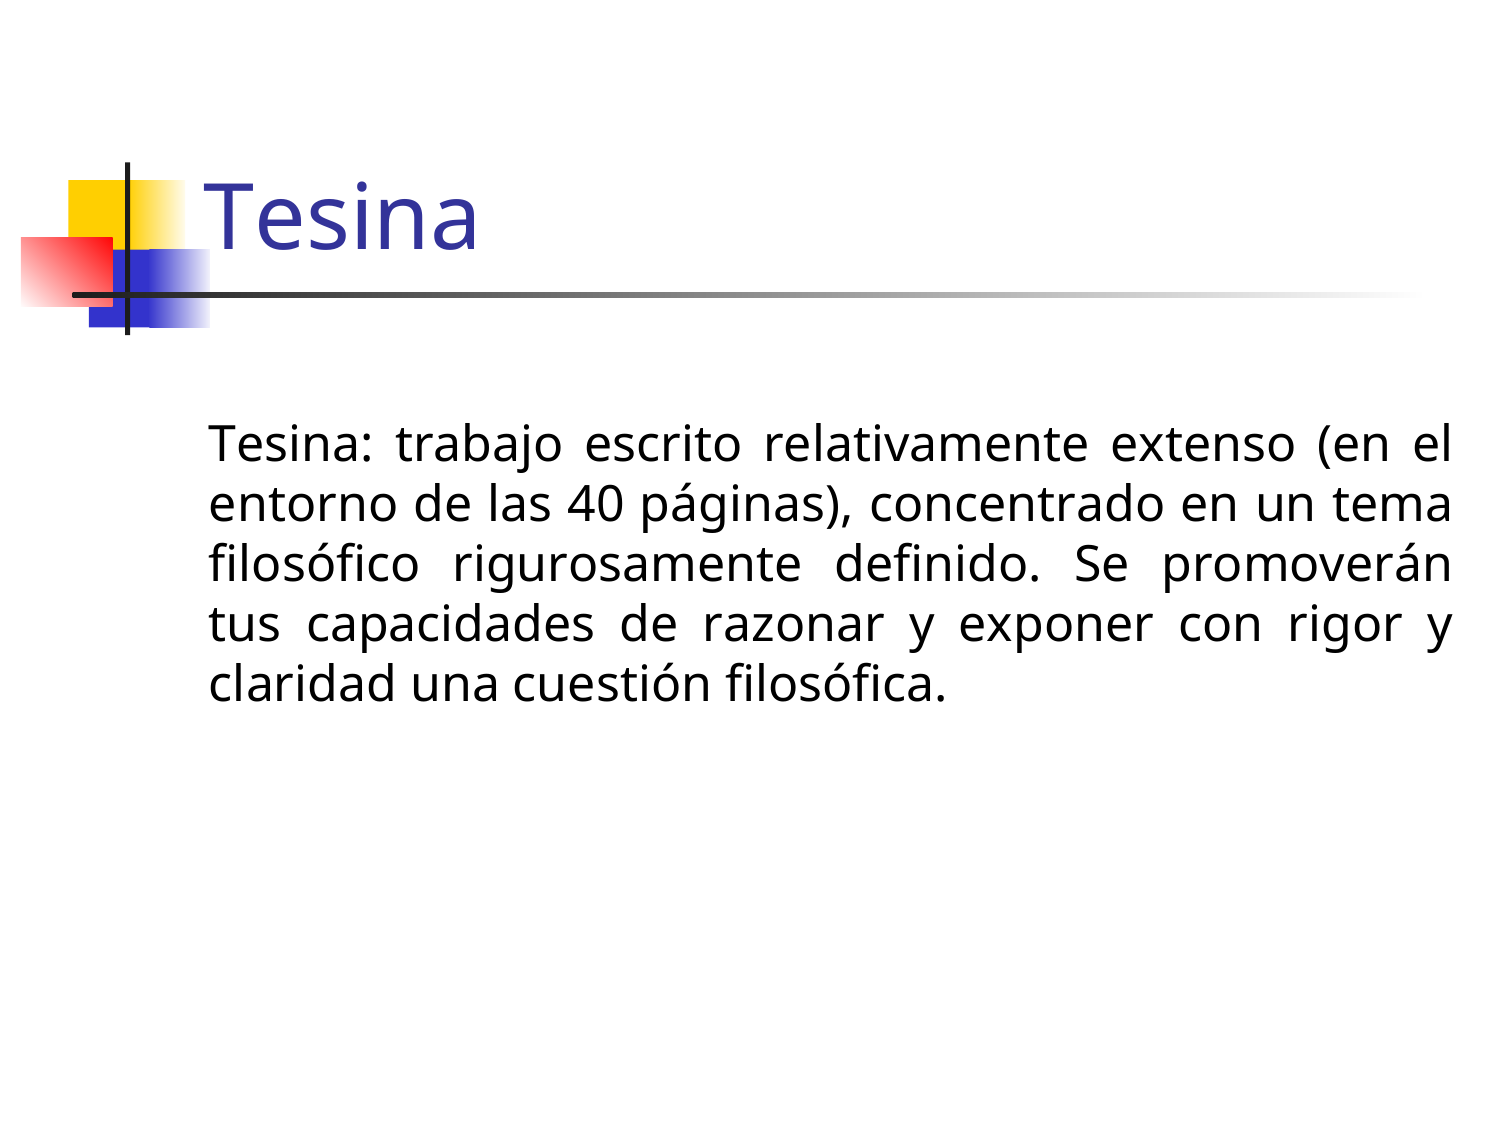

# Tesina
Tesina: trabajo escrito relativamente extenso (en el entorno de las 40 páginas), concentrado en un tema filosófico rigurosamente definido. Se promoverán tus capacidades de razonar y exponer con rigor y claridad una cuestión filosófica.